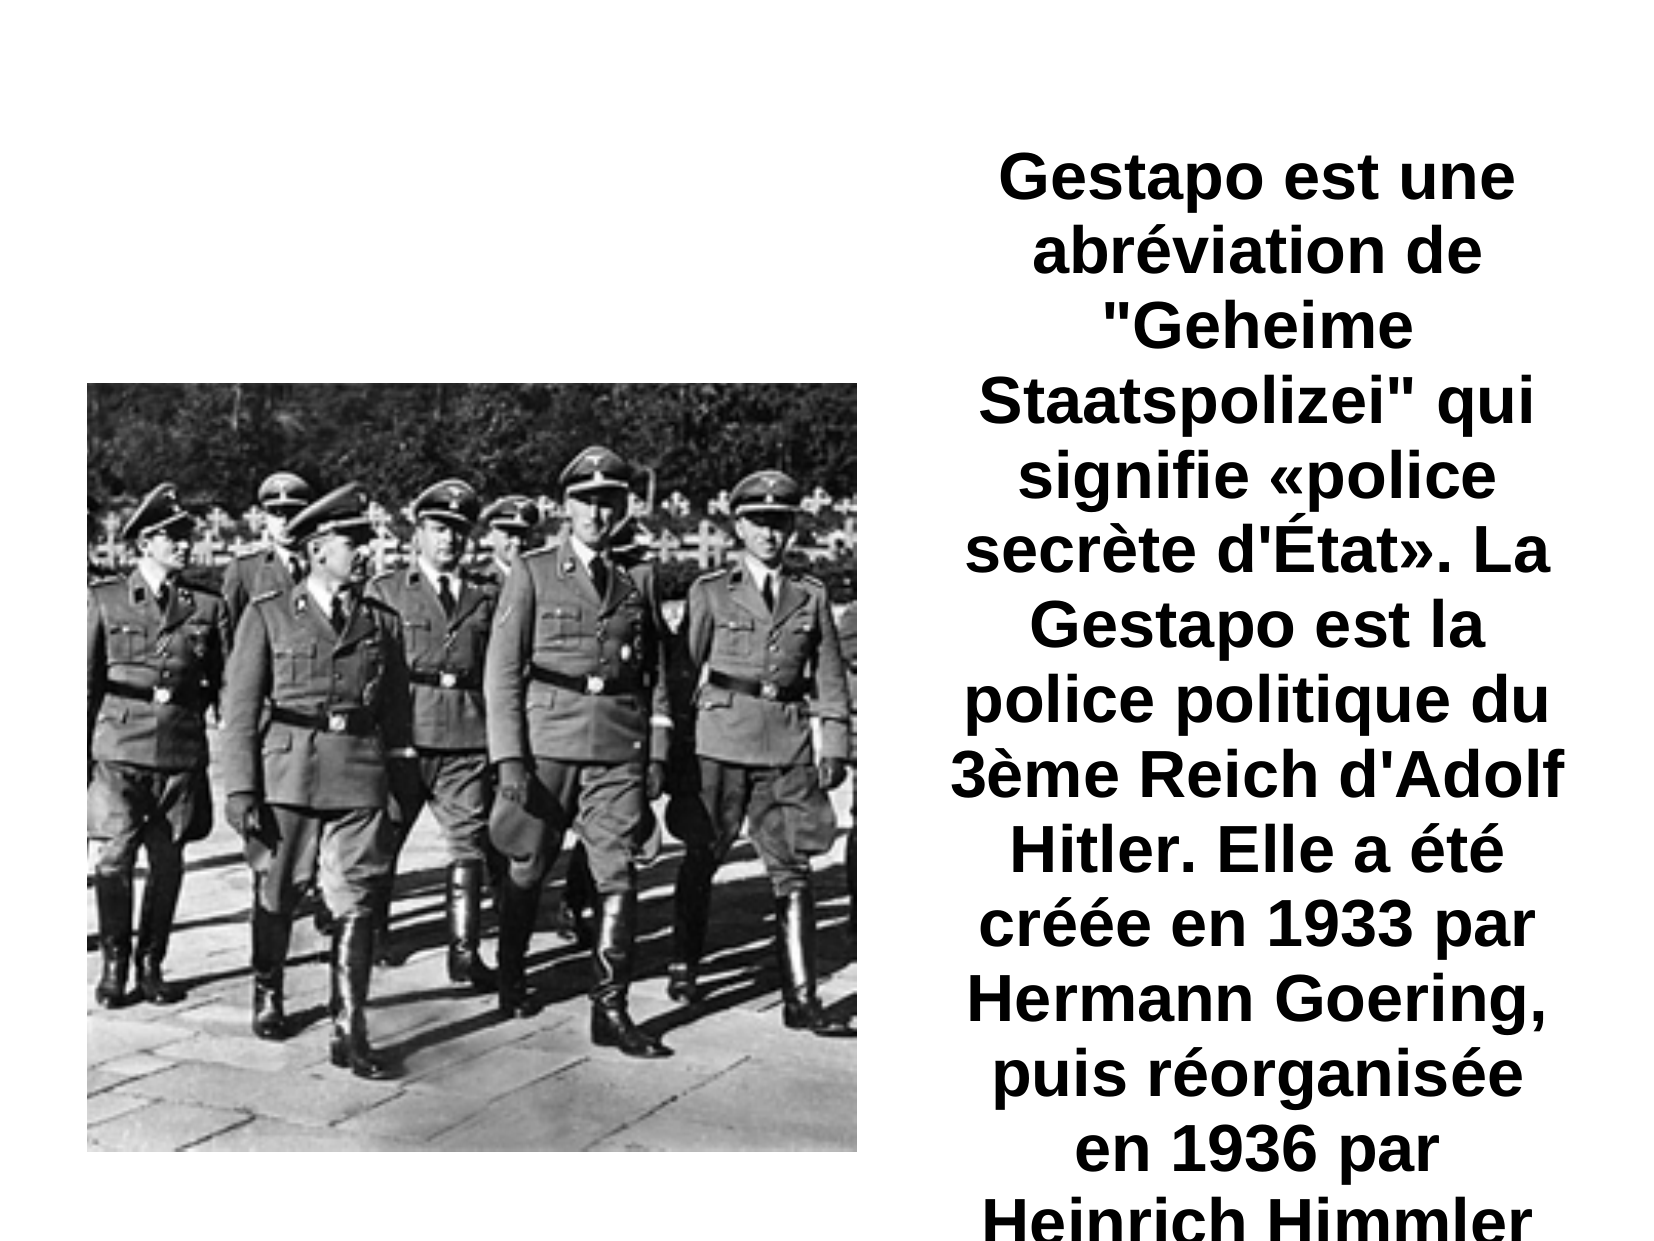

#
Gestapo est une abréviation de "Geheime Staatspolizei" qui signifie «police secrète d'État». La Gestapo est la police politique du 3ème Reich d'Adolf Hitler. Elle a été créée en 1933 par Hermann Goering, puis réorganisée en 1936 par Heinrich Himmler